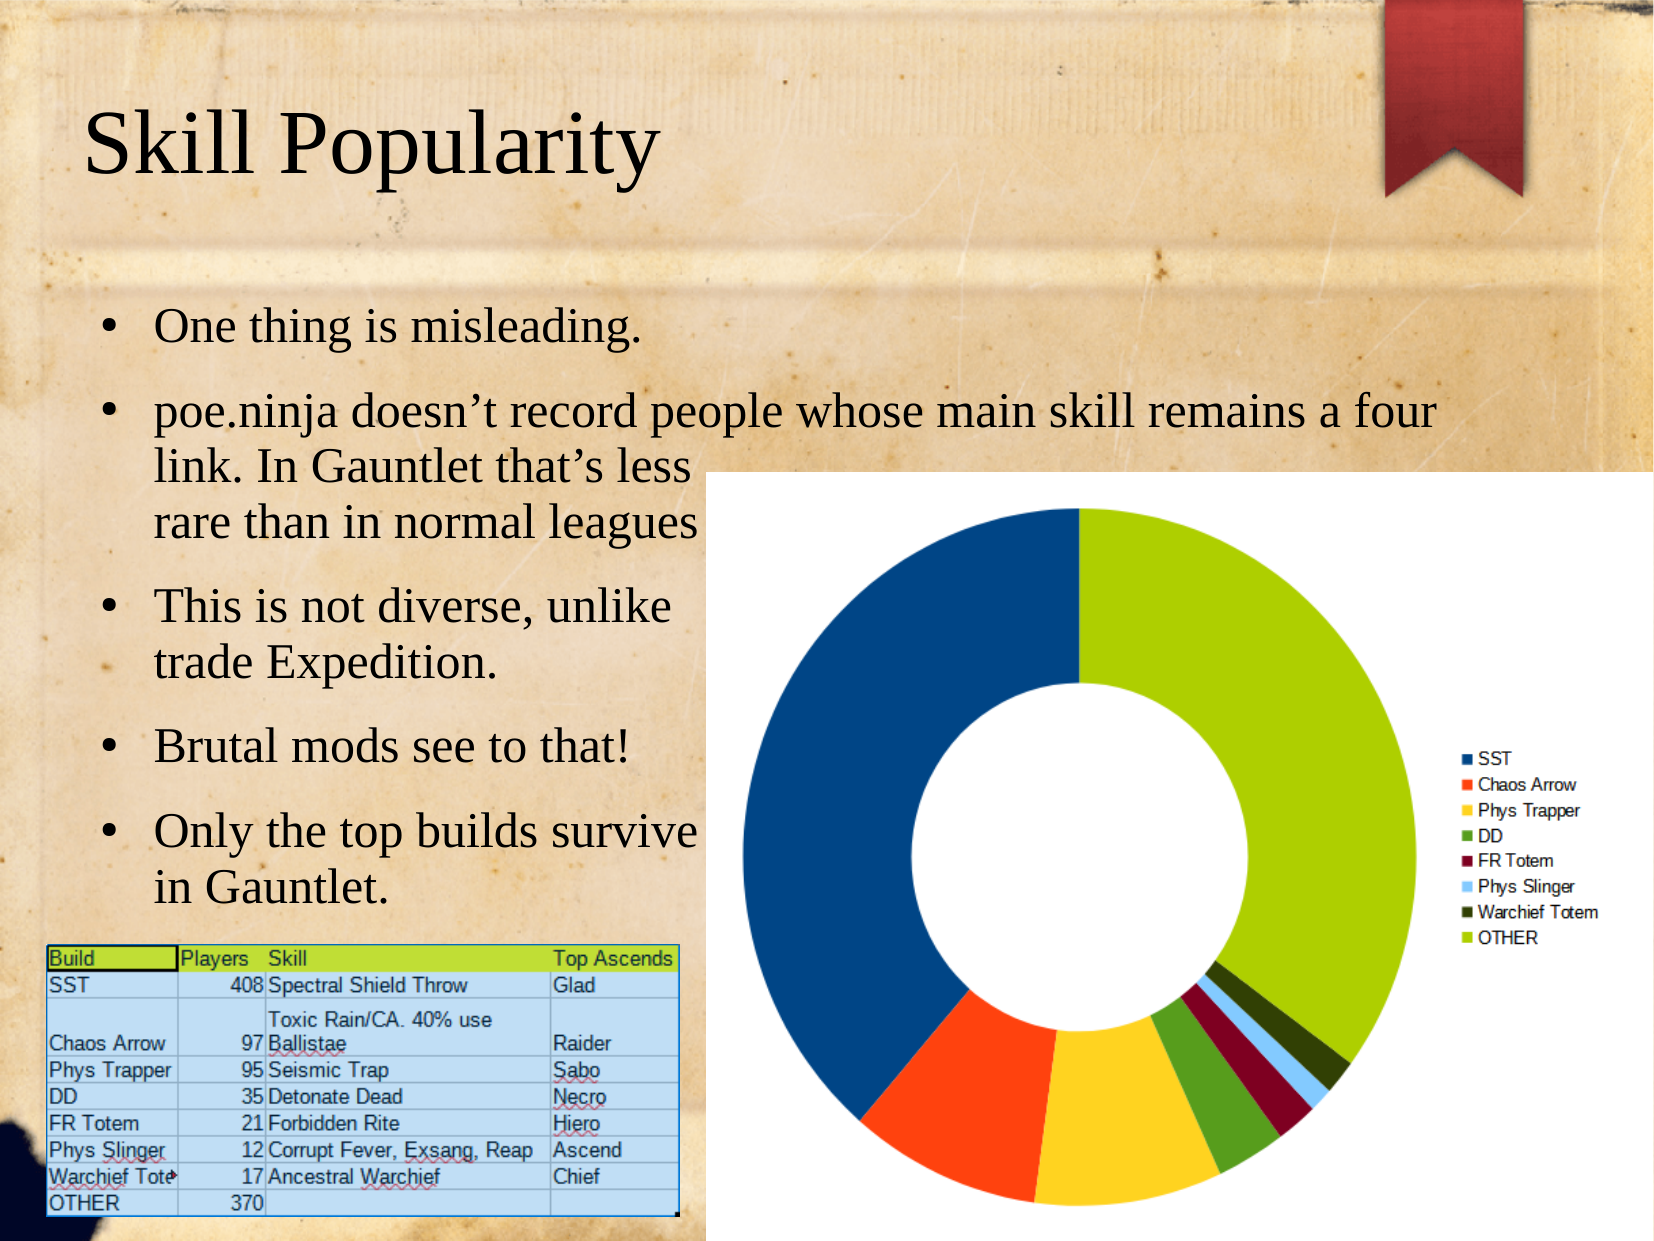

# Skill Popularity
One thing is misleading.
poe.ninja doesn’t record people whose main skill remains a four link. In Gauntlet that’s less rare than in normal leagues
This is not diverse, unlike trade Expedition.
Brutal mods see to that!
Only the top builds survive in Gauntlet.